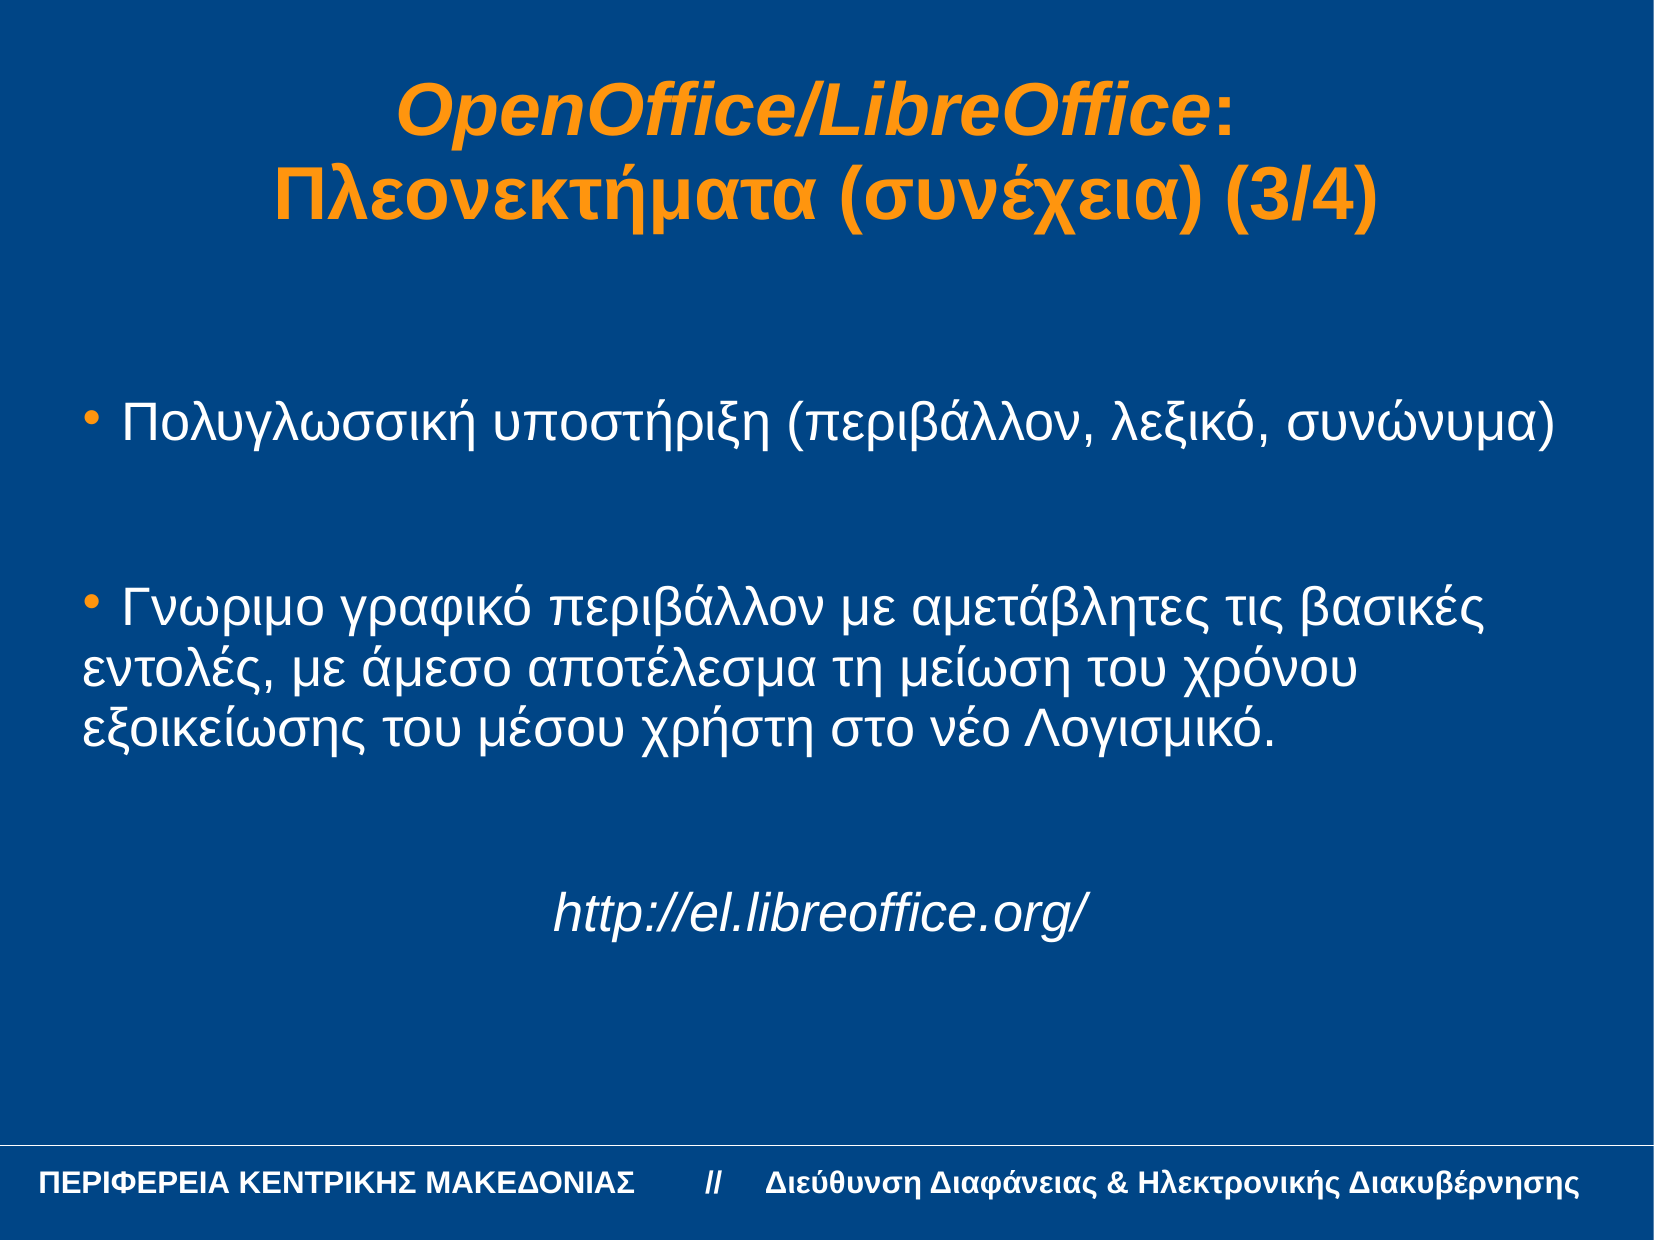

OpenOffice/LibreOffice:
Πλεονεκτήματα (συνέχεια) (3/4)
# Πολυγλωσσική υποστήριξη (περιβάλλον, λεξικό, συνώνυμα)
 Γνωριμο γραφικό περιβάλλον με αμετάβλητες τις βασικές εντολές, με άμεσο αποτέλεσμα τη μείωση του χρόνου εξοικείωσης του μέσου χρήστη στο νέο Λογισμικό.
http://el.libreoffice.org/
ΠΕΡΙΦΕΡΕΙΑ ΚΕΝΤΡΙΚΗΣ ΜΑΚΕΔΟΝΙΑΣ // Διεύθυνση Διαφάνειας & Ηλεκτρονικής Διακυβέρνησης